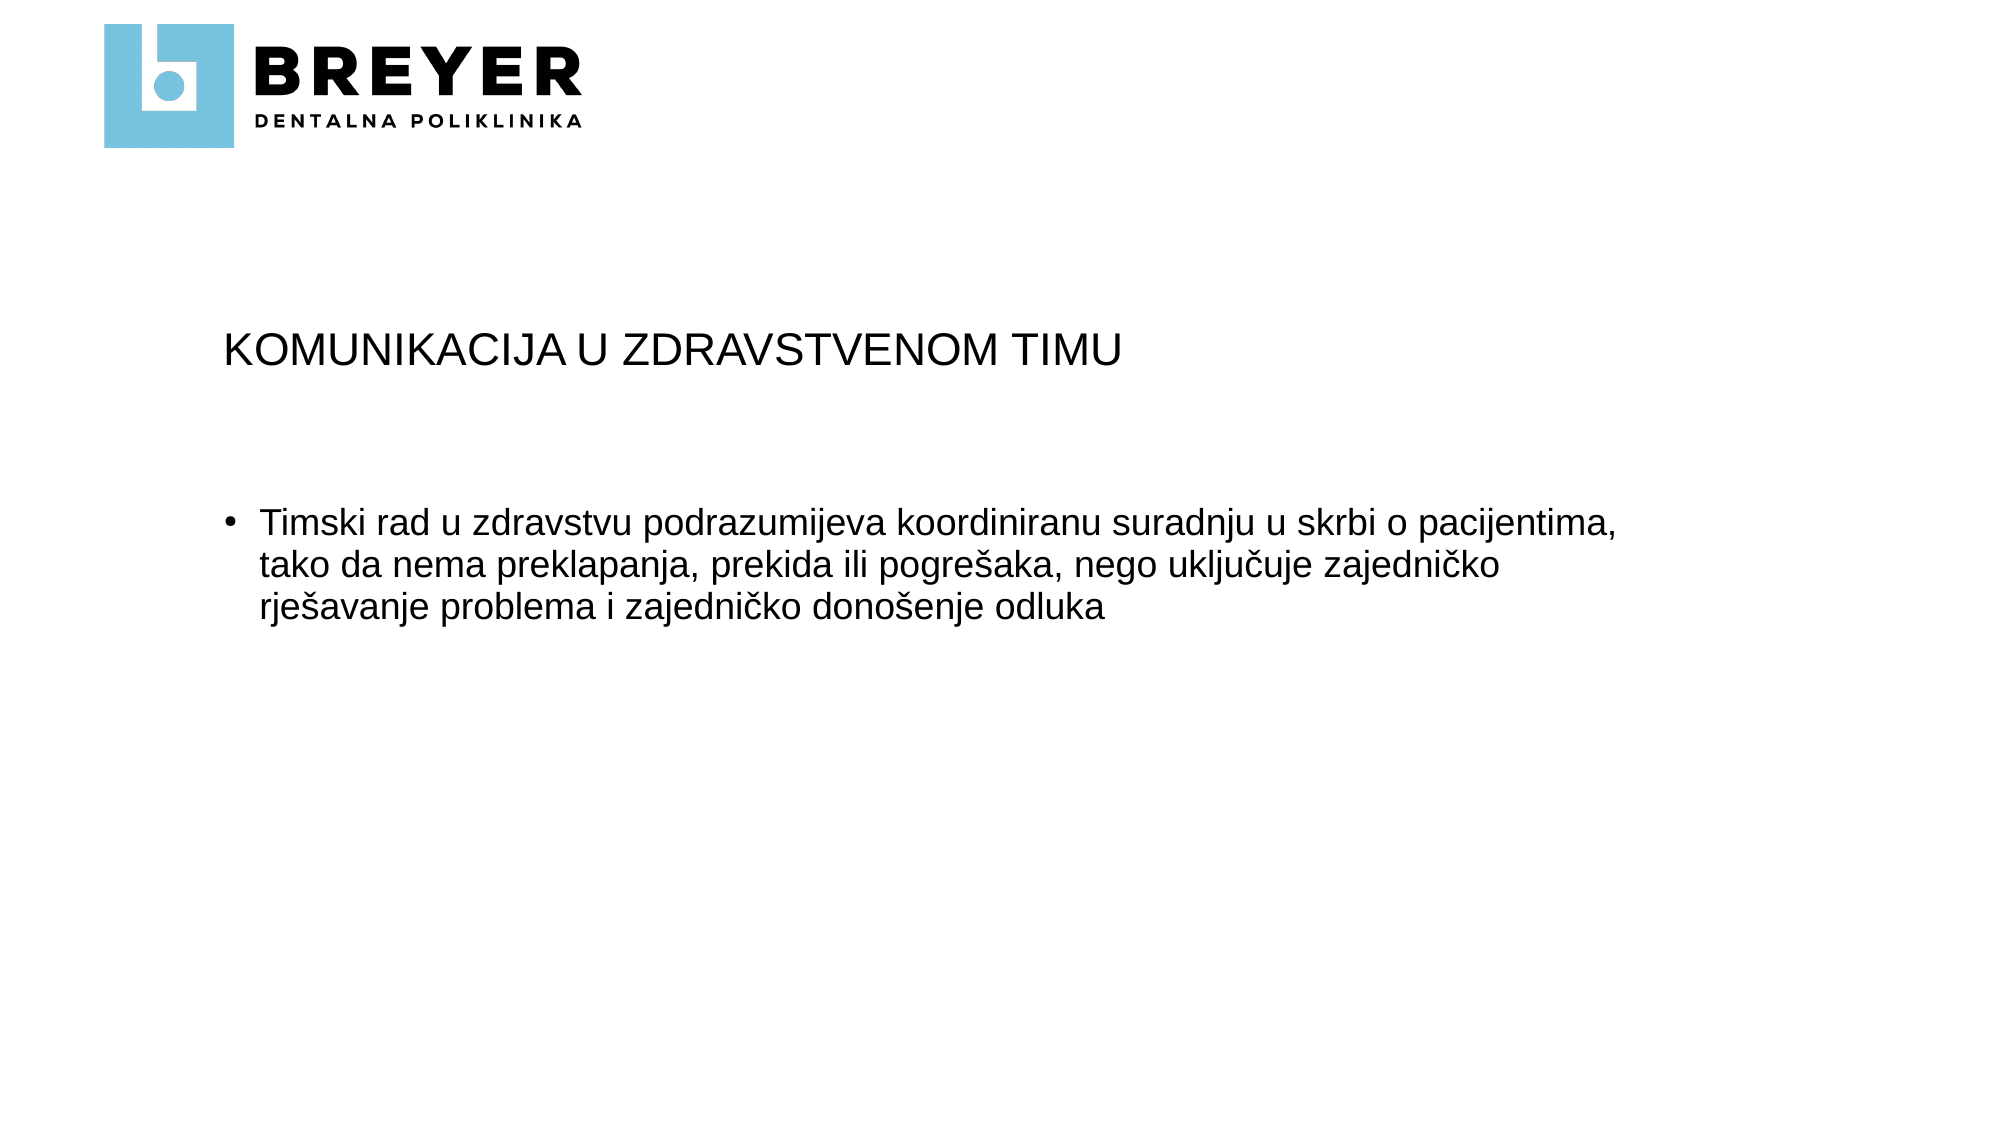

KOMUNIKACIJA U ZDRAVSTVENOM TIMU
Timski rad u zdravstvu podrazumijeva koordiniranu suradnju u skrbi o pacijentima, tako da nema preklapanja, prekida ili pogrešaka, nego uključuje zajedničko rješavanje problema i zajedničko donošenje odluka